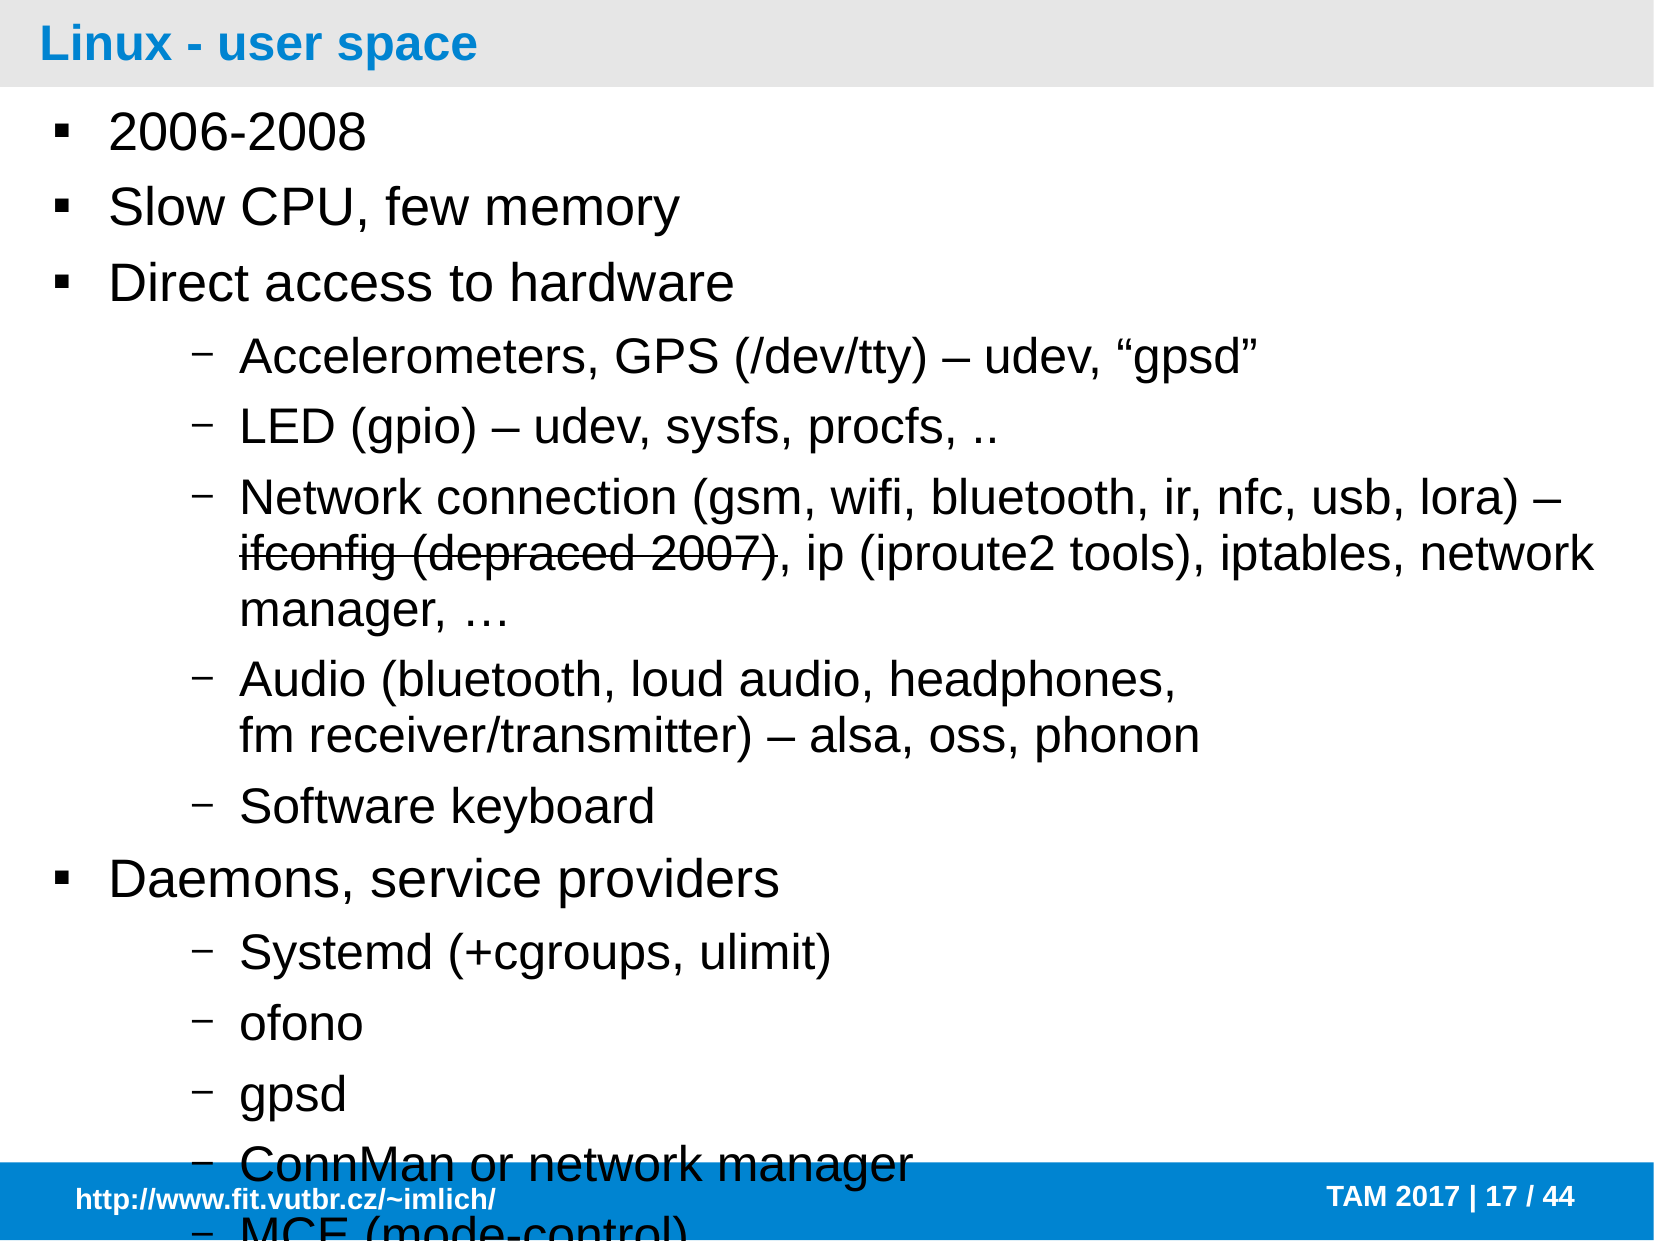

# Linux - user space
2006-2008
Slow CPU, few memory
Direct access to hardware
Accelerometers, GPS (/dev/tty) – udev, “gpsd”
LED (gpio) – udev, sysfs, procfs, ..
Network connection (gsm, wifi, bluetooth, ir, nfc, usb, lora) – ifconfig (depraced 2007), ip (iproute2 tools), iptables, network manager, …
Audio (bluetooth, loud audio, headphones, fm receiver/transmitter) – alsa, oss, phonon
Software keyboard
Daemons, service providers
Systemd (+cgroups, ulimit)
ofono
gpsd
ConnMan or network manager
MCE (mode-control)